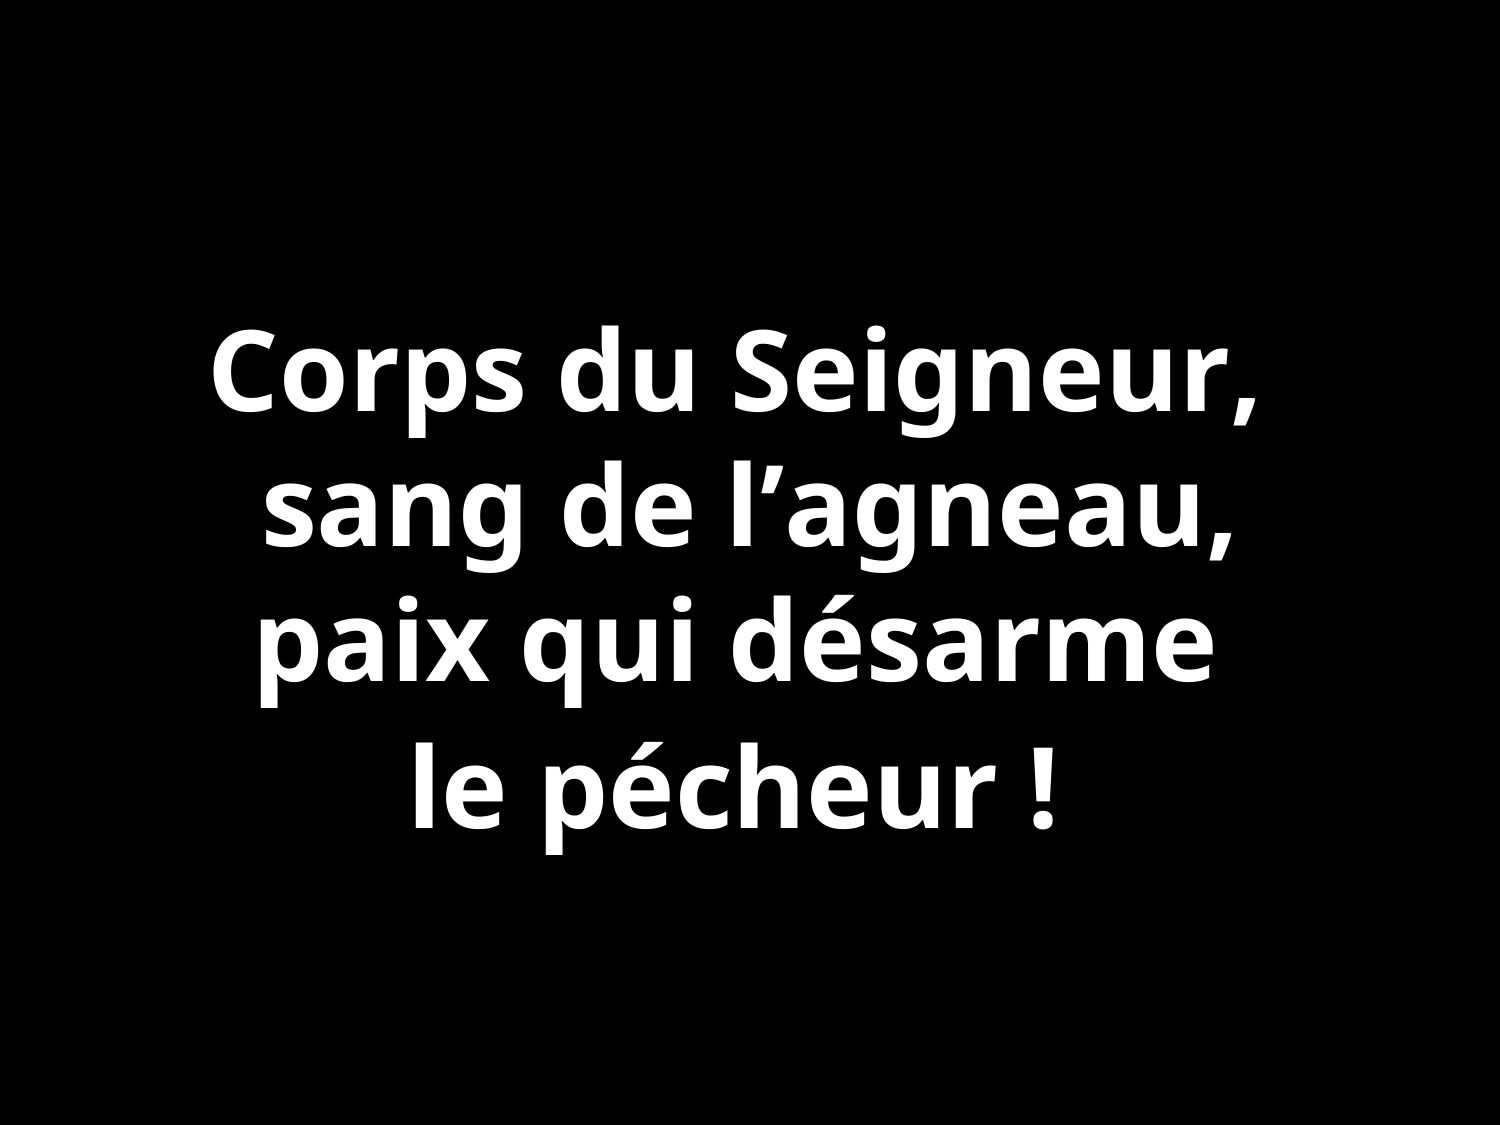

Corps du Seigneur,
sang de l’agneau,
paix qui désarme
le pécheur !